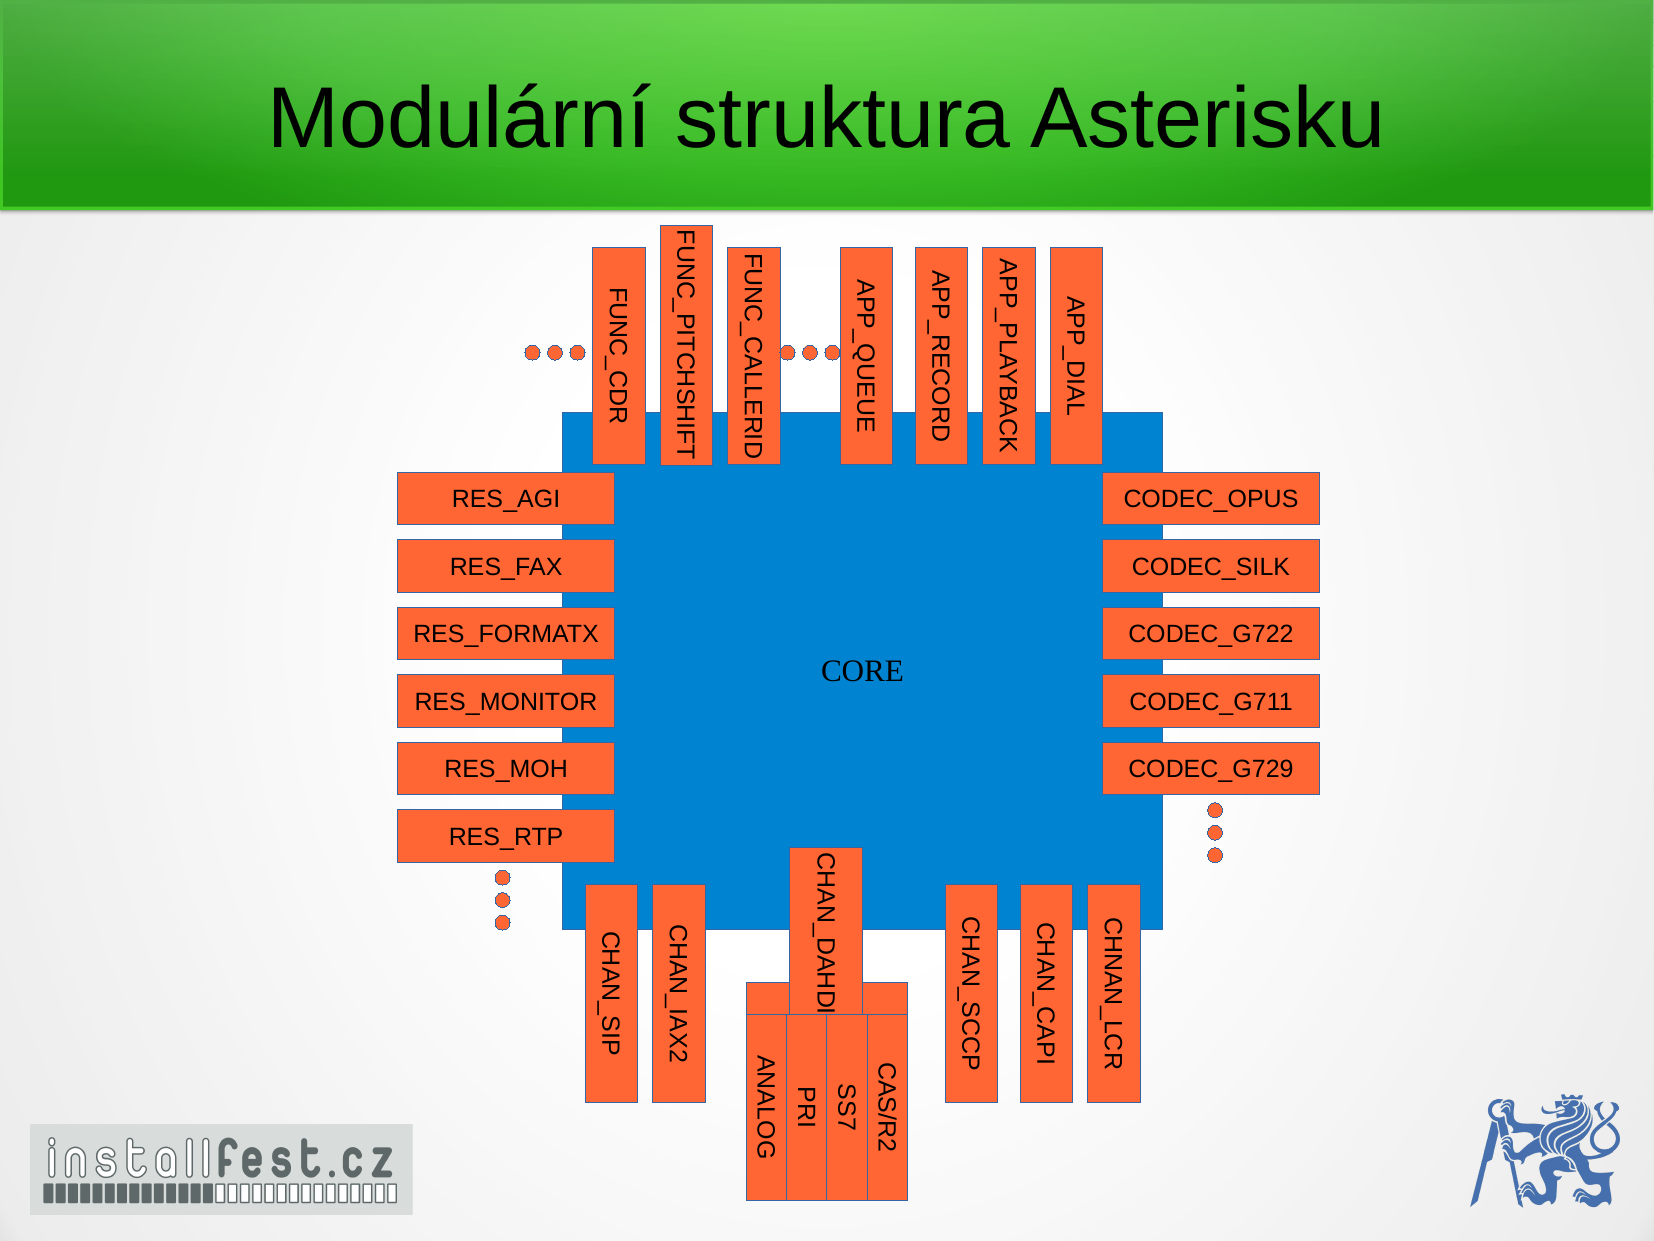

# Modulární struktura Asterisku
FUNC_PITCHSHIFT
FUNC_CDR
FUNC_CALLERID
APP_QUEUE
APP_RECORD
APP_PLAYBACK
APP_DIAL
CORE
RES_AGI
CODEC_OPUS
RES_FAX
CODEC_SILK
RES_FORMATX
CODEC_G722
RES_MONITOR
CODEC_G711
RES_MOH
CODEC_G729
RES_RTP
CHAN_DAHDI
CHAN_SIP
CHAN_IAX2
CHAN_SCCP
CHAN_CAPI
CHNAN_LCR
ANALOG
PRI
SS7
CAS/R2